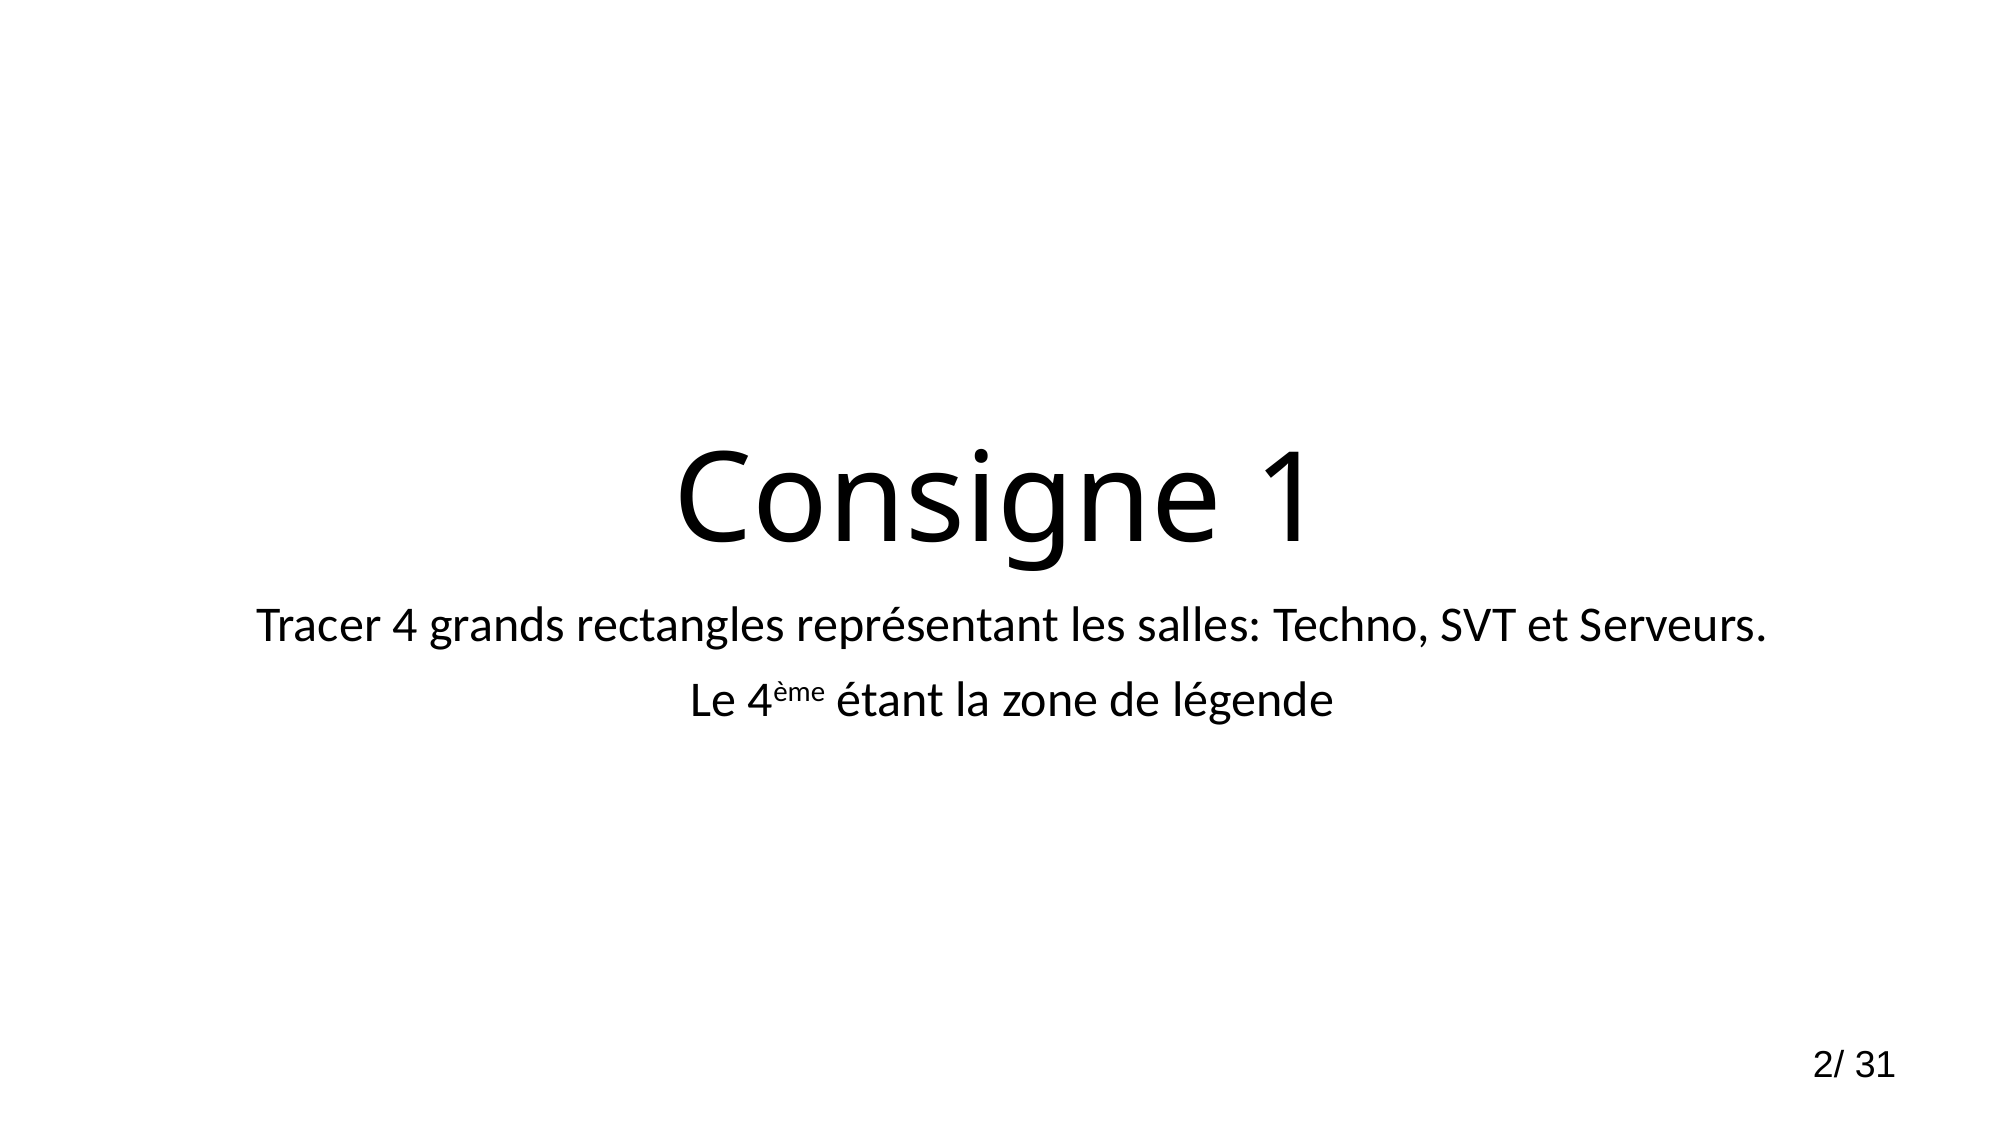

# Consigne 1
Tracer 4 grands rectangles représentant les salles: Techno, SVT et Serveurs.
Le 4ème étant la zone de légende